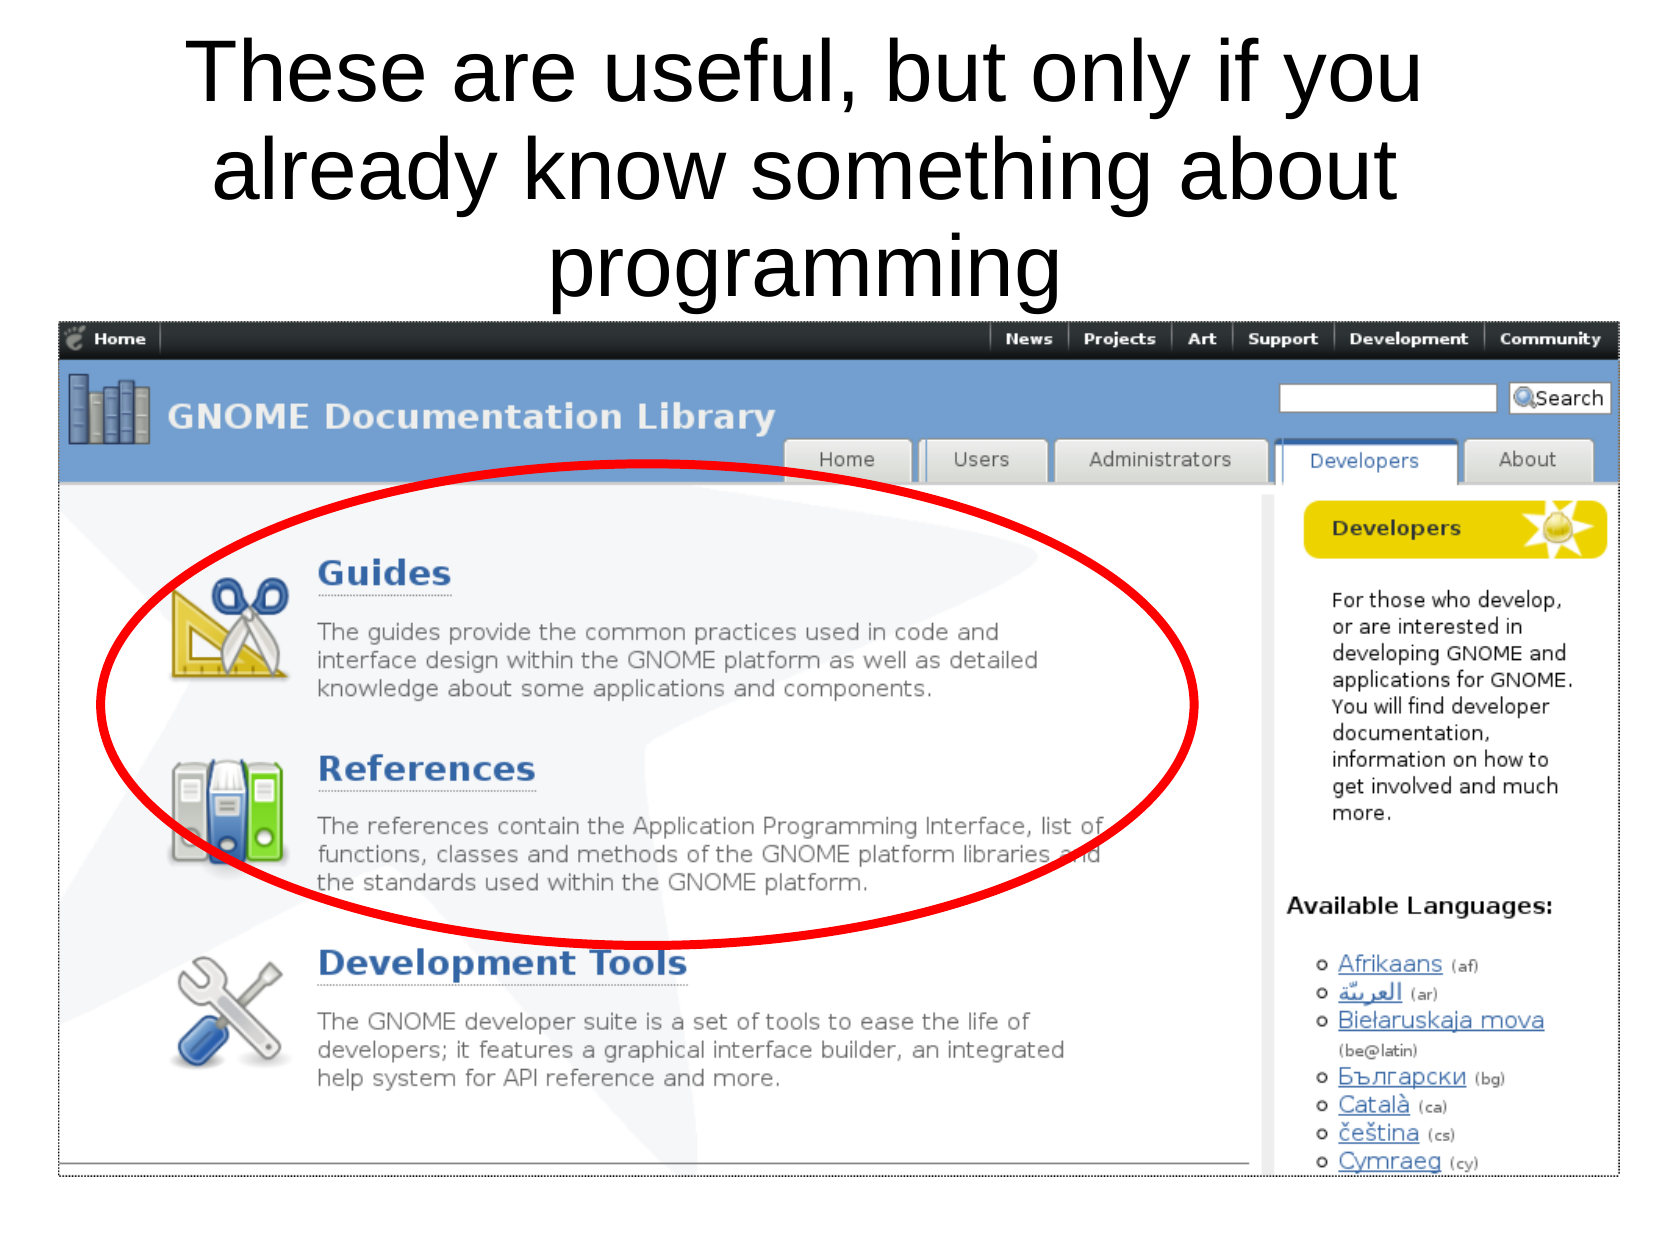

These are useful, but only if you already know something about programming